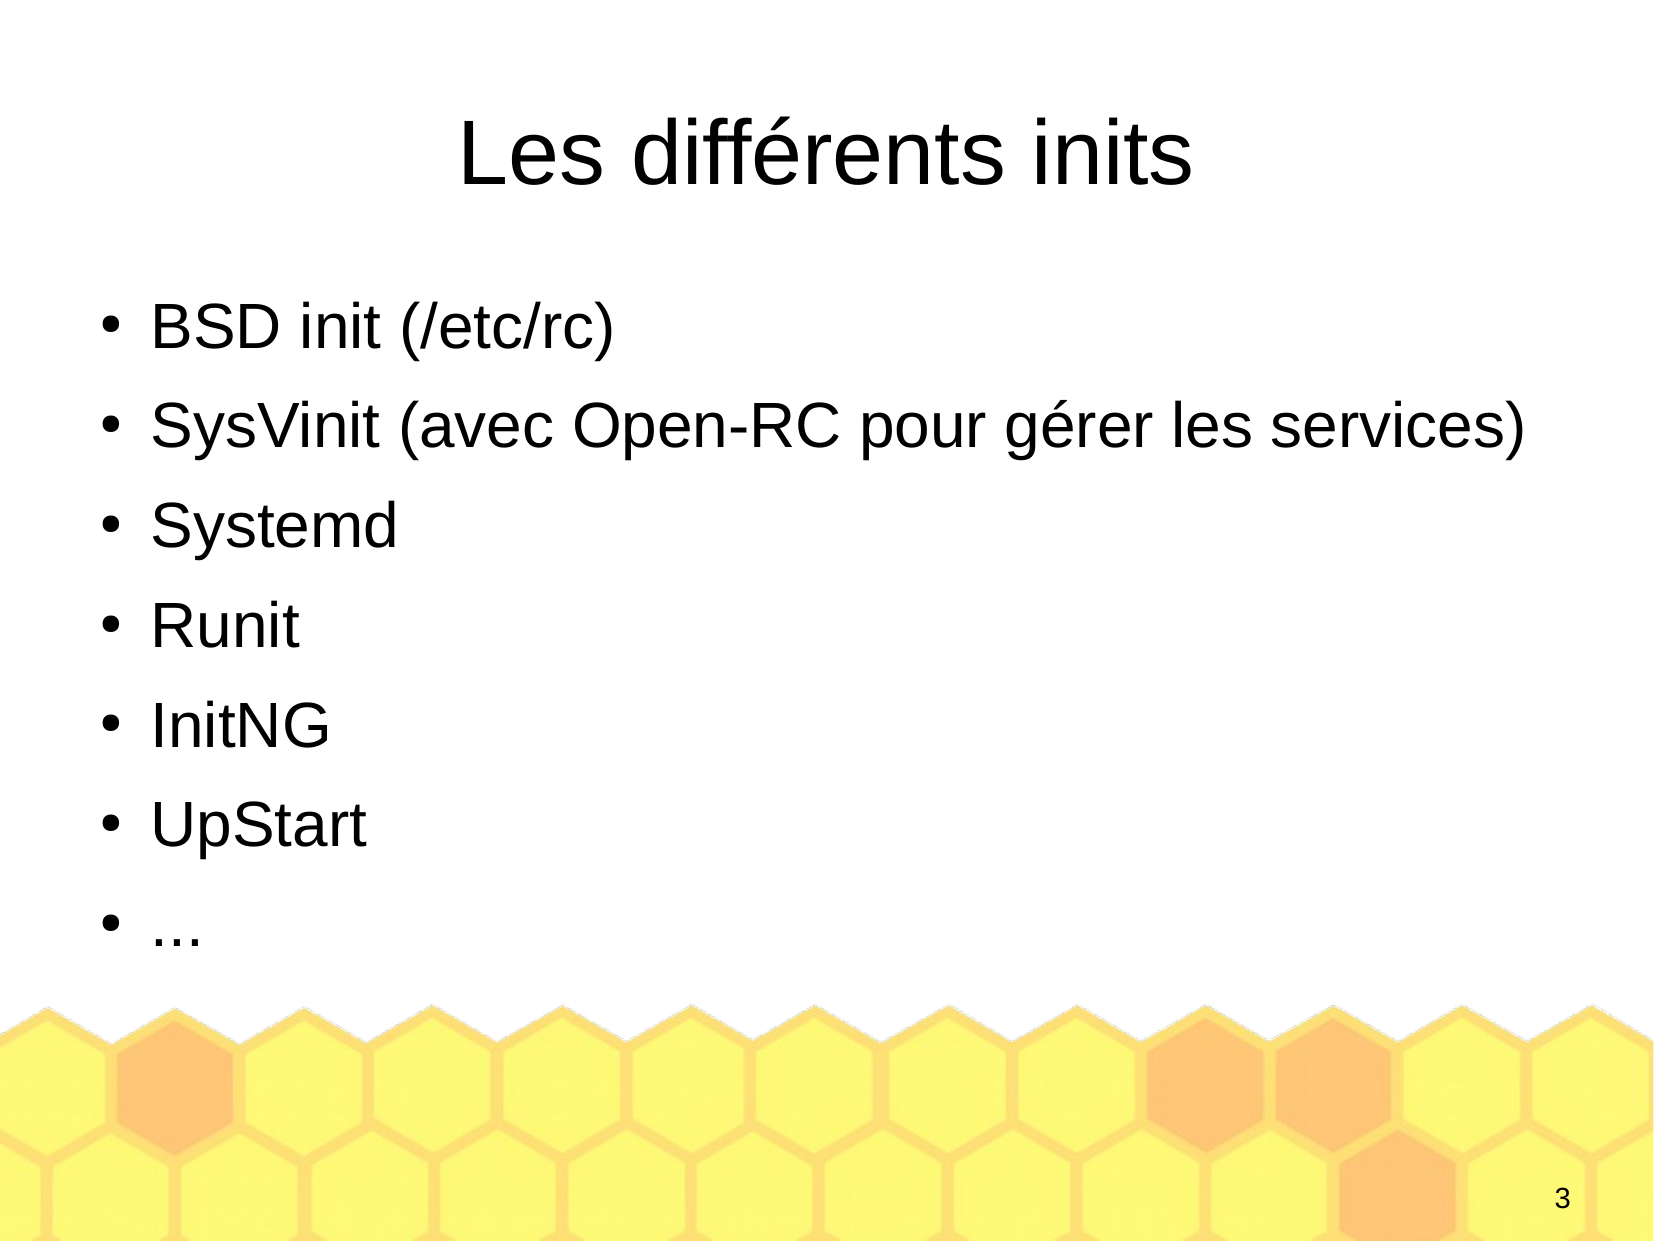

# Les différents inits
BSD init (/etc/rc)
SysVinit (avec Open-RC pour gérer les services)
Systemd
Runit
InitNG
UpStart
...
3